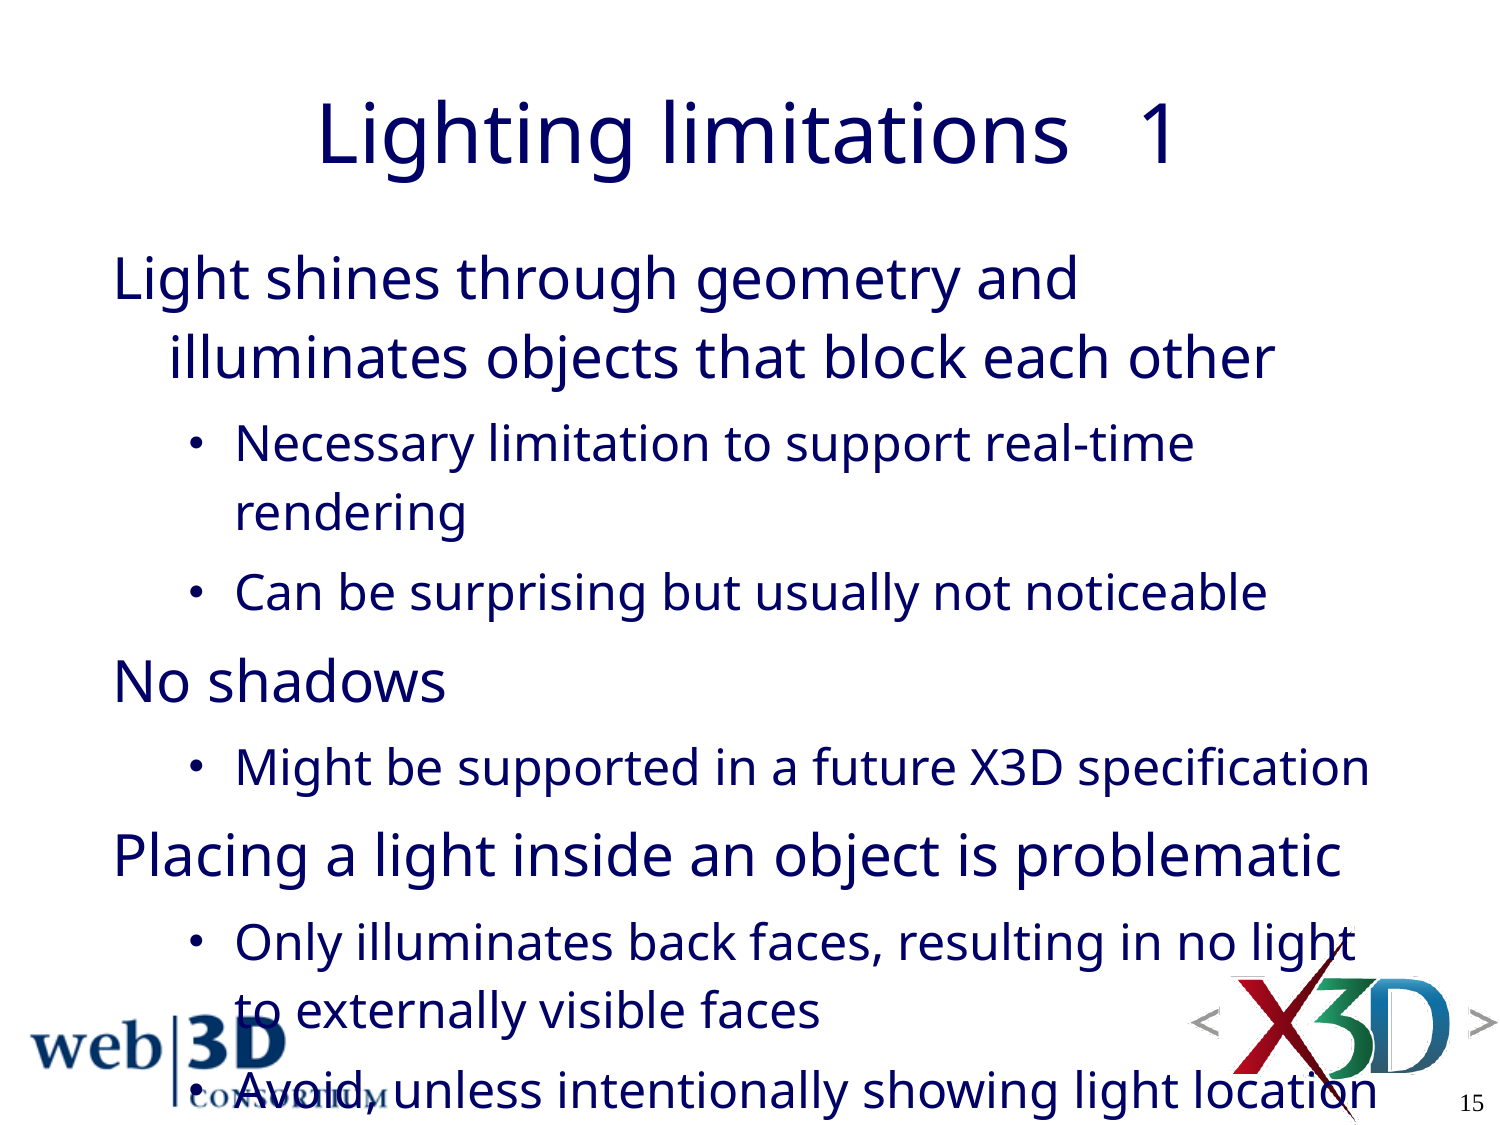

# Lighting limitations 1
Light shines through geometry and illuminates objects that block each other
Necessary limitation to support real-time rendering
Can be surprising but usually not noticeable
No shadows
Might be supported in a future X3D specification
Placing a light inside an object is problematic
Only illuminates back faces, resulting in no light to externally visible faces
Avoid, unless intentionally showing light location